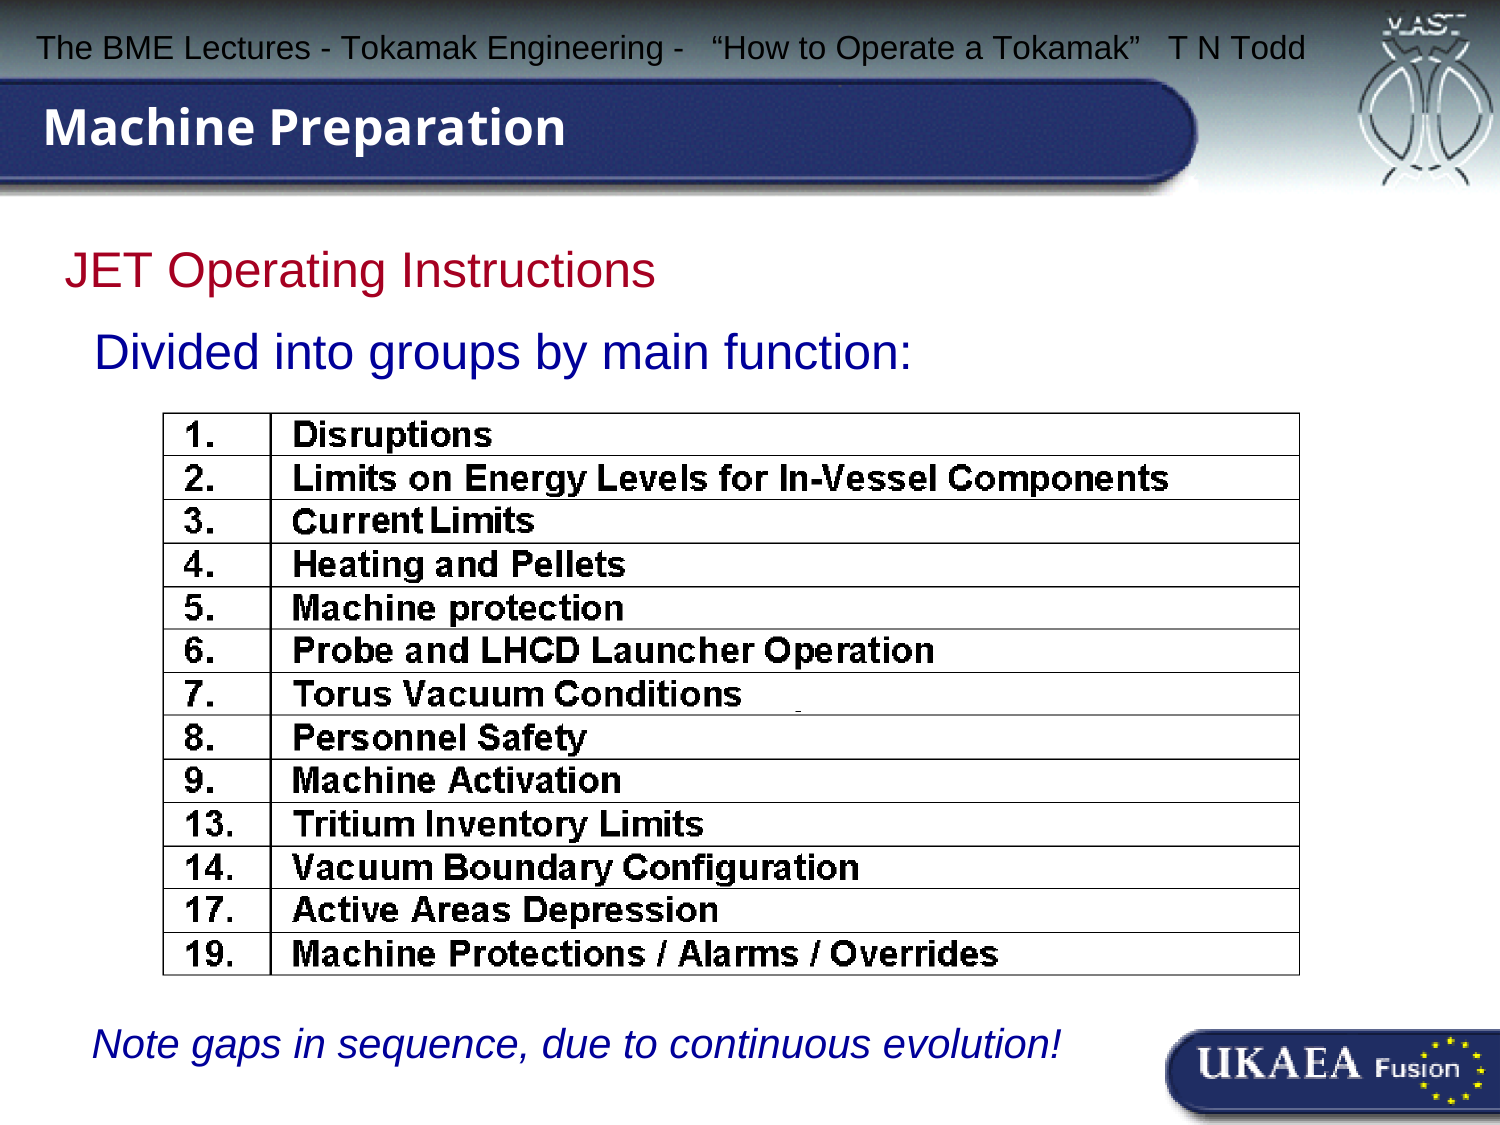

Machine Preparation
The BME Lectures - Tokamak Engineering - “How to Operate a Tokamak” T N Todd
# JET Operating Instructions
Divided into groups by main function:
Note gaps in sequence, due to continuous evolution!